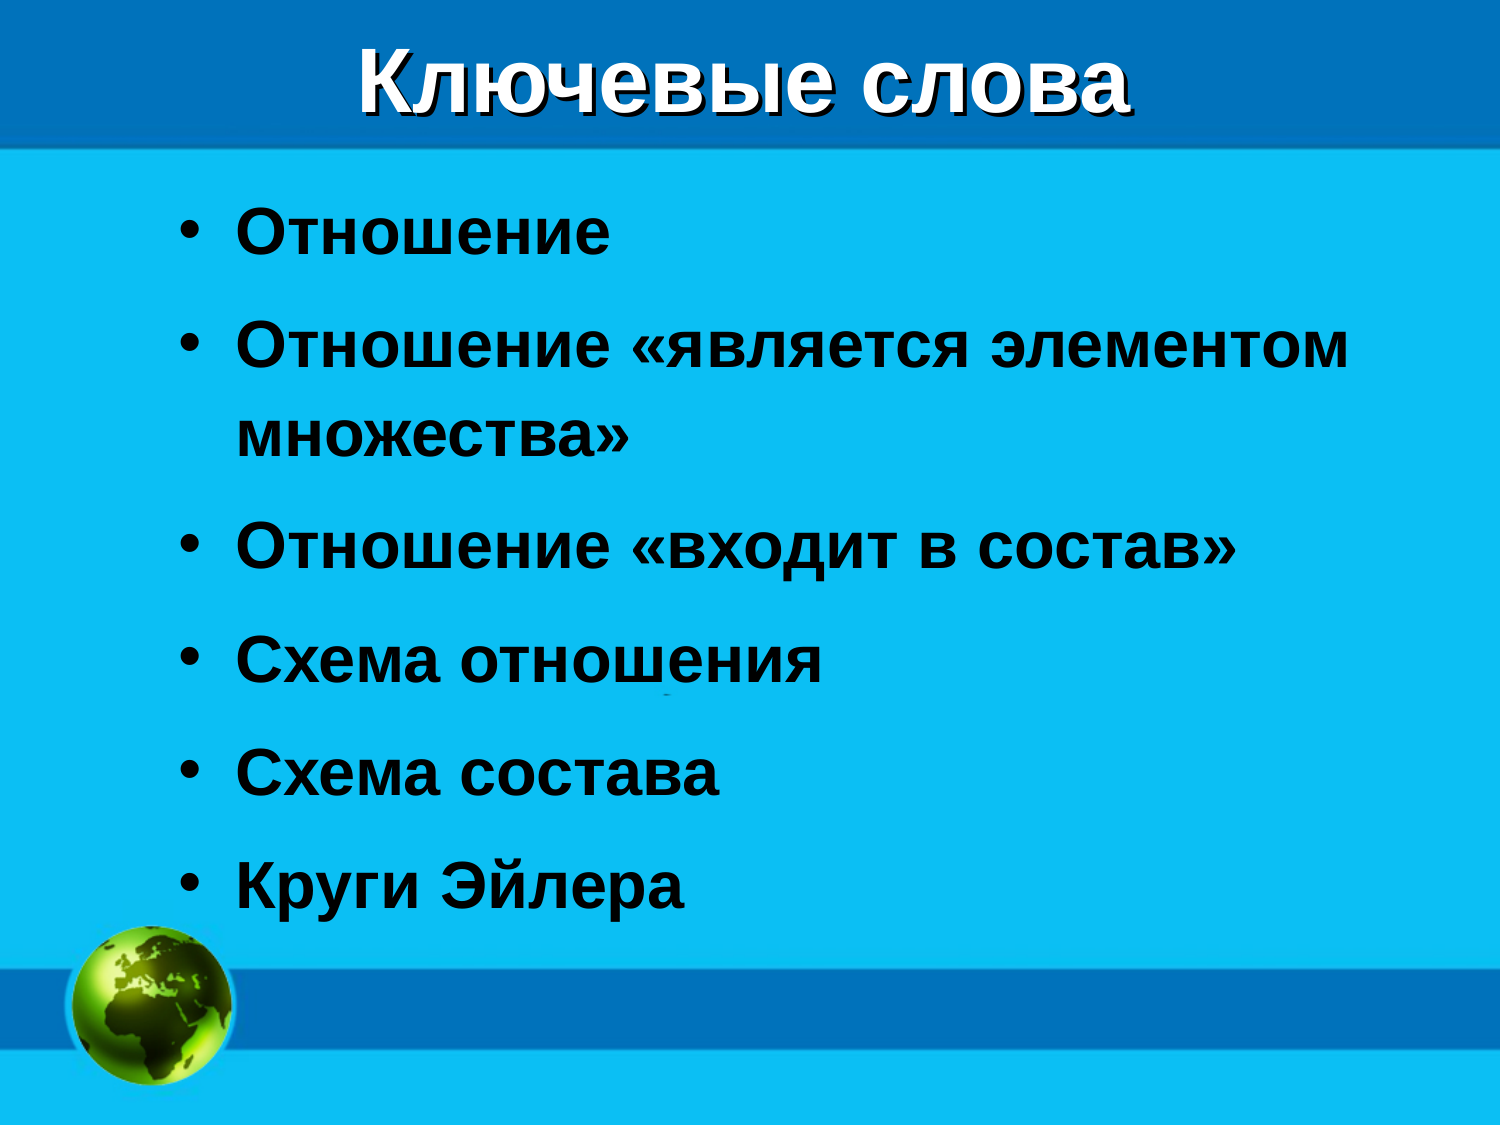

# Ключевые слова
Отношение
Отношение «является элементом множества»
Отношение «входит в состав»
Схема отношения
Схема состава
Круги Эйлера